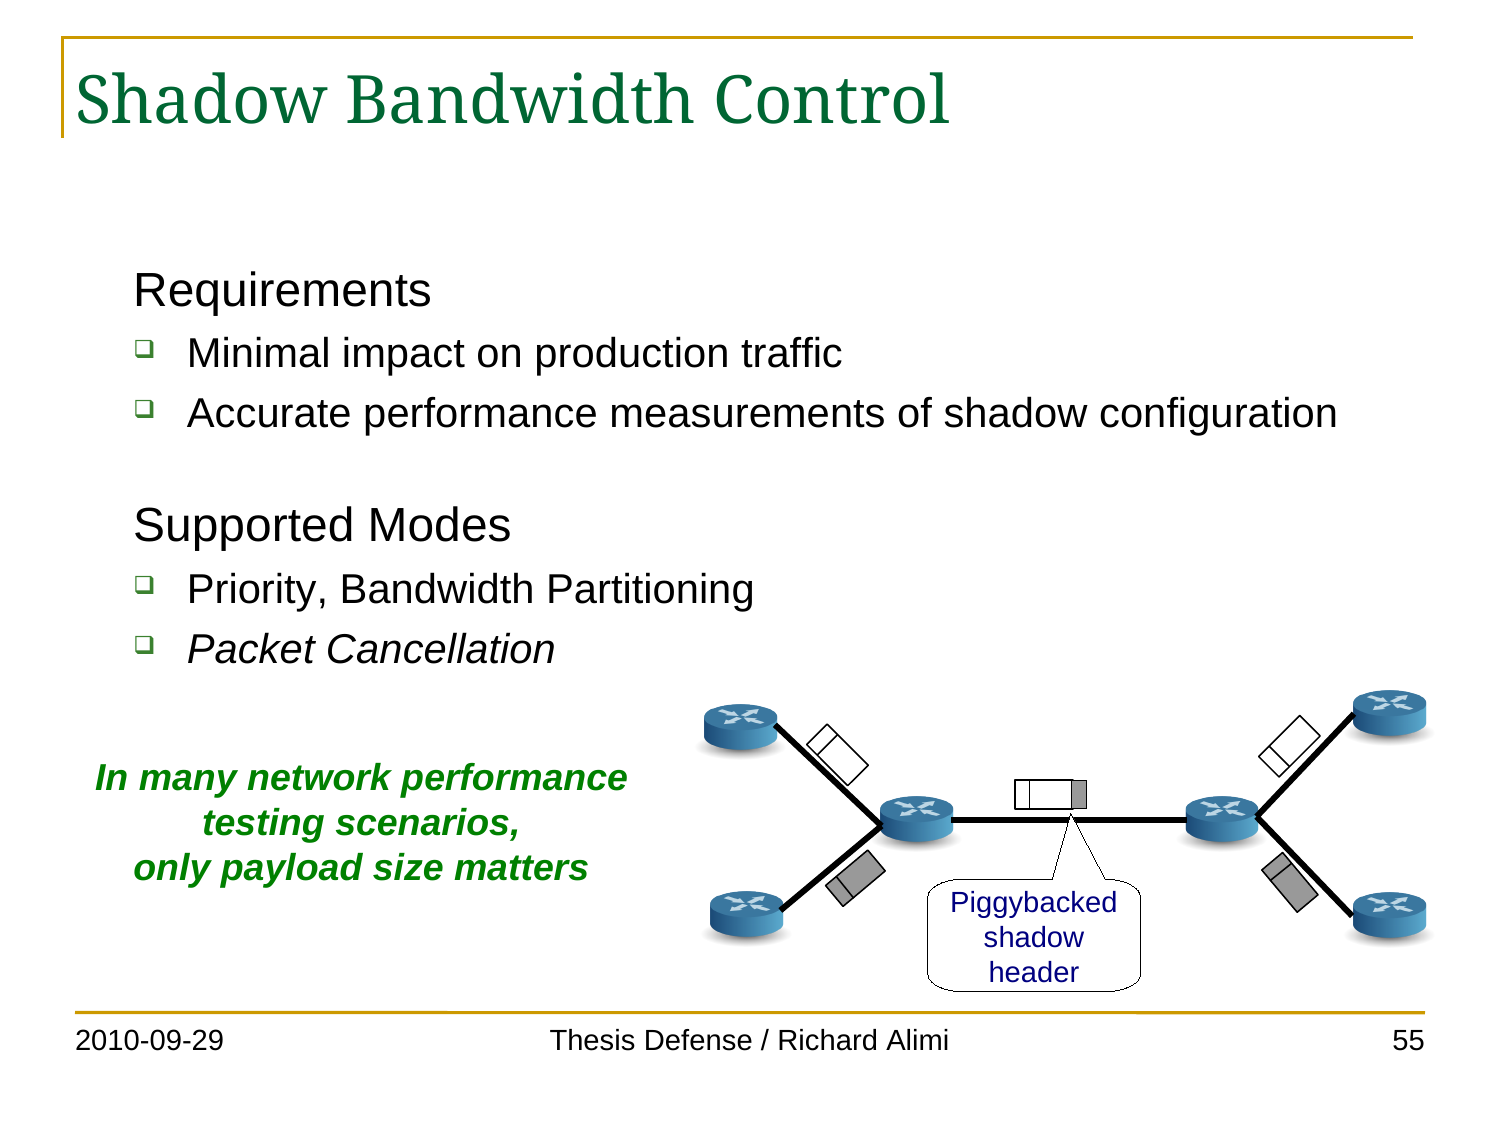

# Shadow Bandwidth Control
Requirements
Minimal impact on production traffic
Accurate performance measurements of shadow configuration
Supported Modes
Priority, Bandwidth Partitioning
Packet Cancellation
Piggybacked
shadow
header
In many network performance
testing scenarios,
only payload size matters
2010-09-29
Thesis Defense / Richard Alimi
55